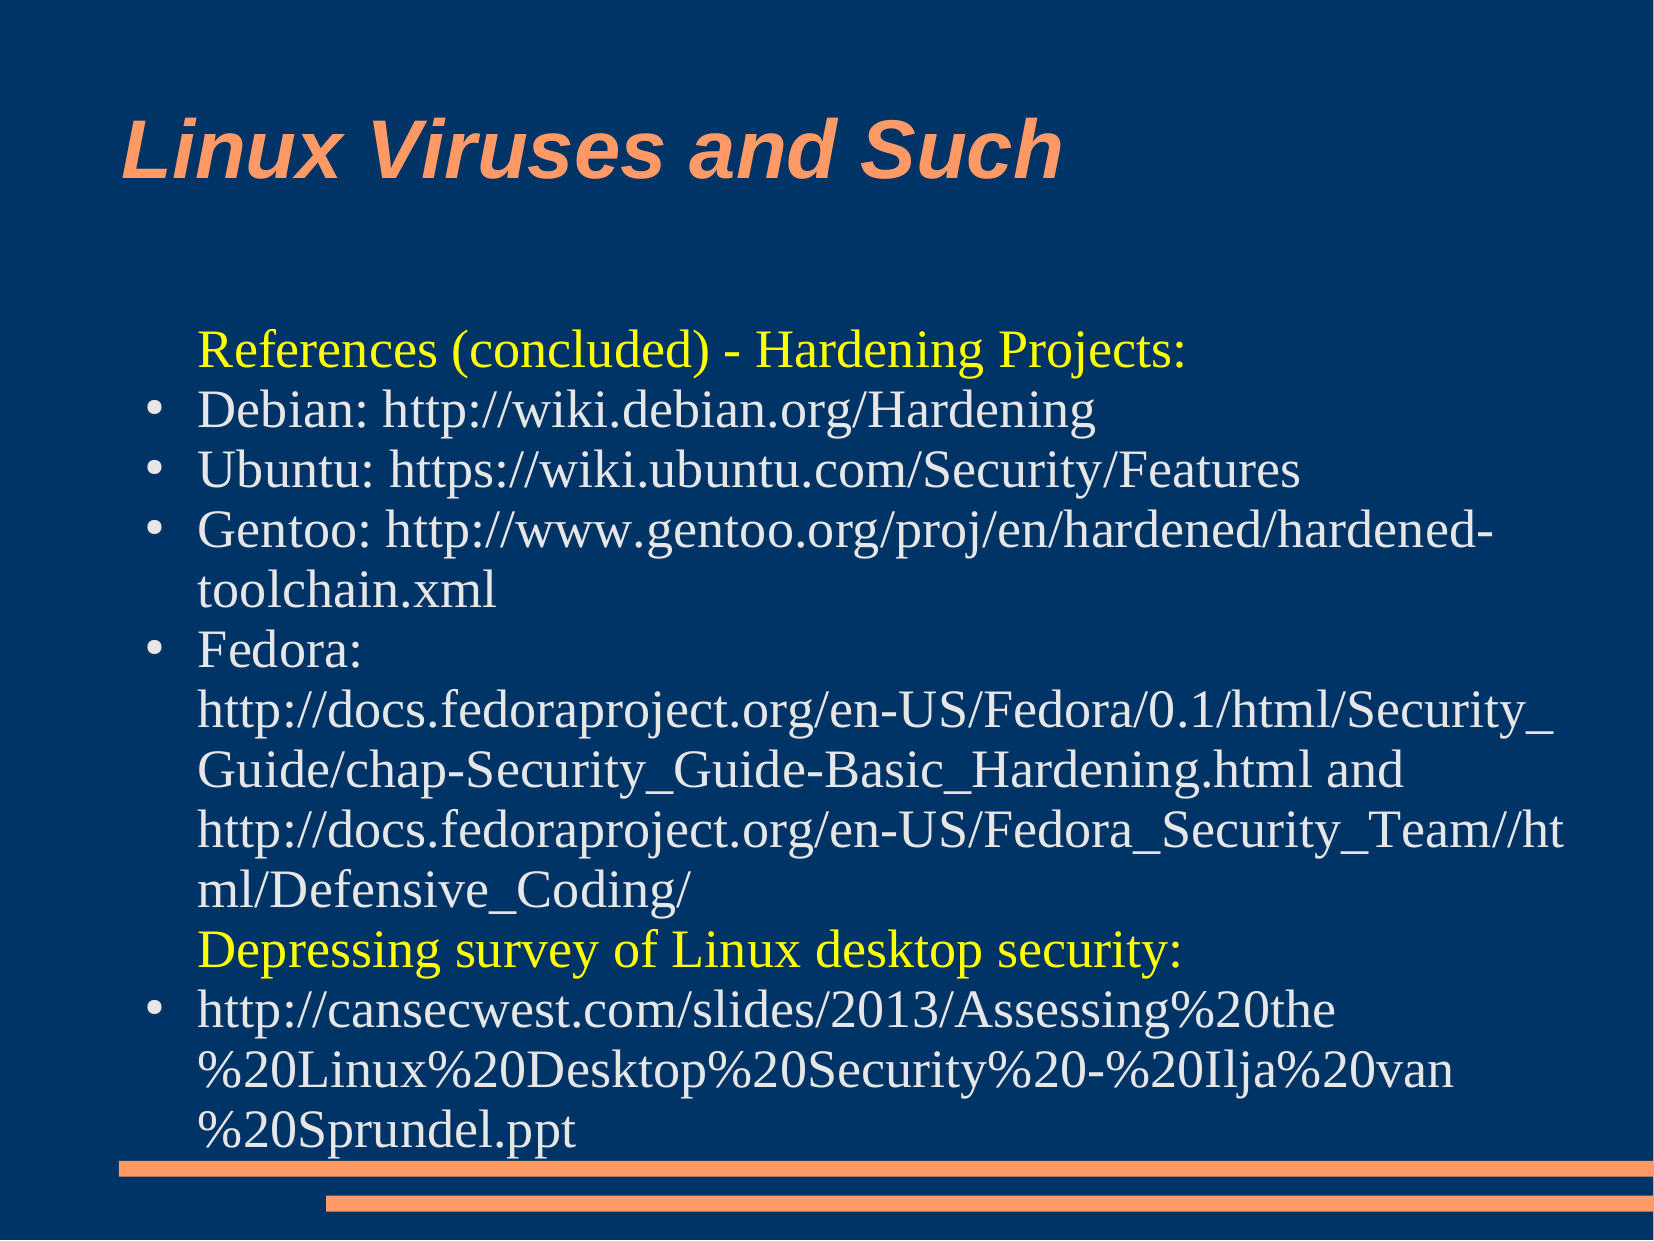

# Linux Viruses and Such
References (concluded) - Hardening Projects:
Debian: http://wiki.debian.org/Hardening
Ubuntu: https://wiki.ubuntu.com/Security/Features
Gentoo: http://www.gentoo.org/proj/en/hardened/hardened-toolchain.xml
Fedora: http://docs.fedoraproject.org/en-US/Fedora/0.1/html/Security_Guide/chap-Security_Guide-Basic_Hardening.html and http://docs.fedoraproject.org/en-US/Fedora_Security_Team//html/Defensive_Coding/
Depressing survey of Linux desktop security:
http://cansecwest.com/slides/2013/Assessing%20the%20Linux%20Desktop%20Security%20-%20Ilja%20van%20Sprundel.ppt